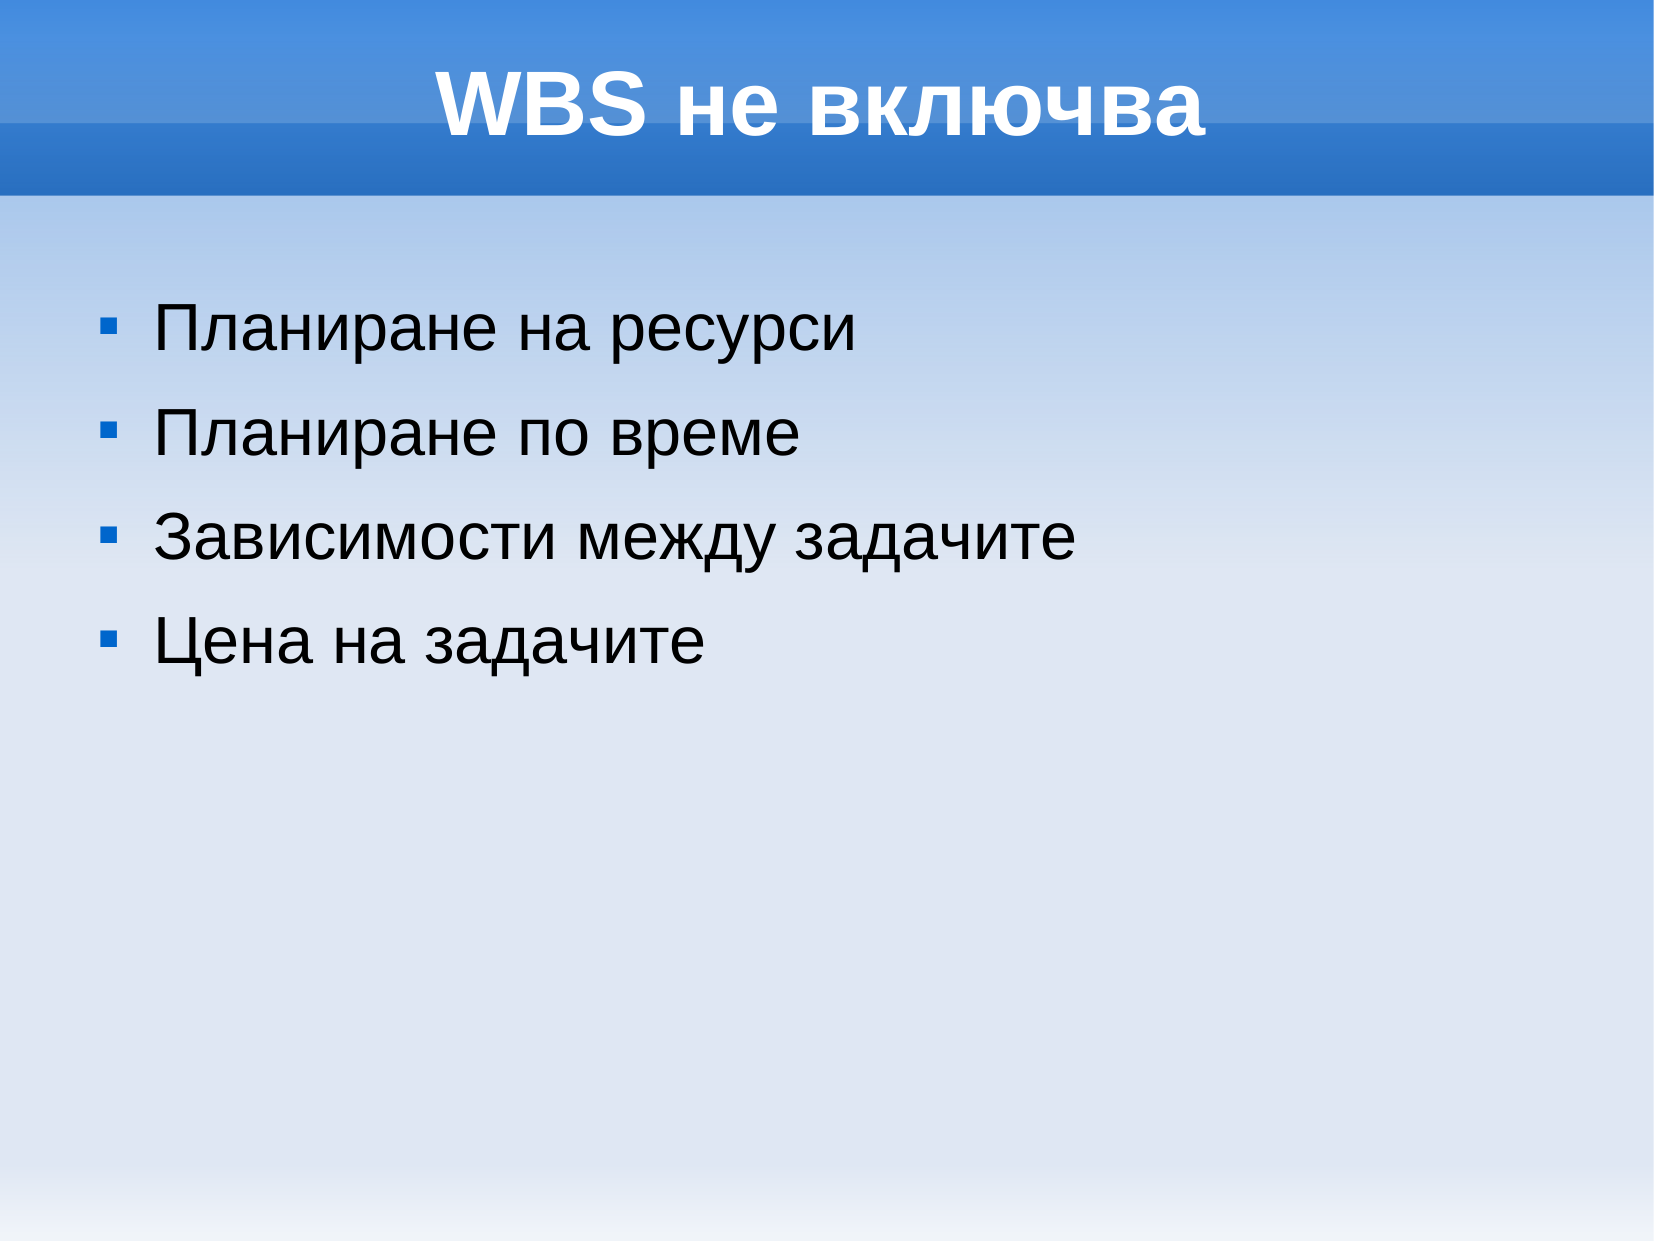

# WBS не включва
Планиране на ресурси
Планиране по време
Зависимости между задачите
Цена на задачите